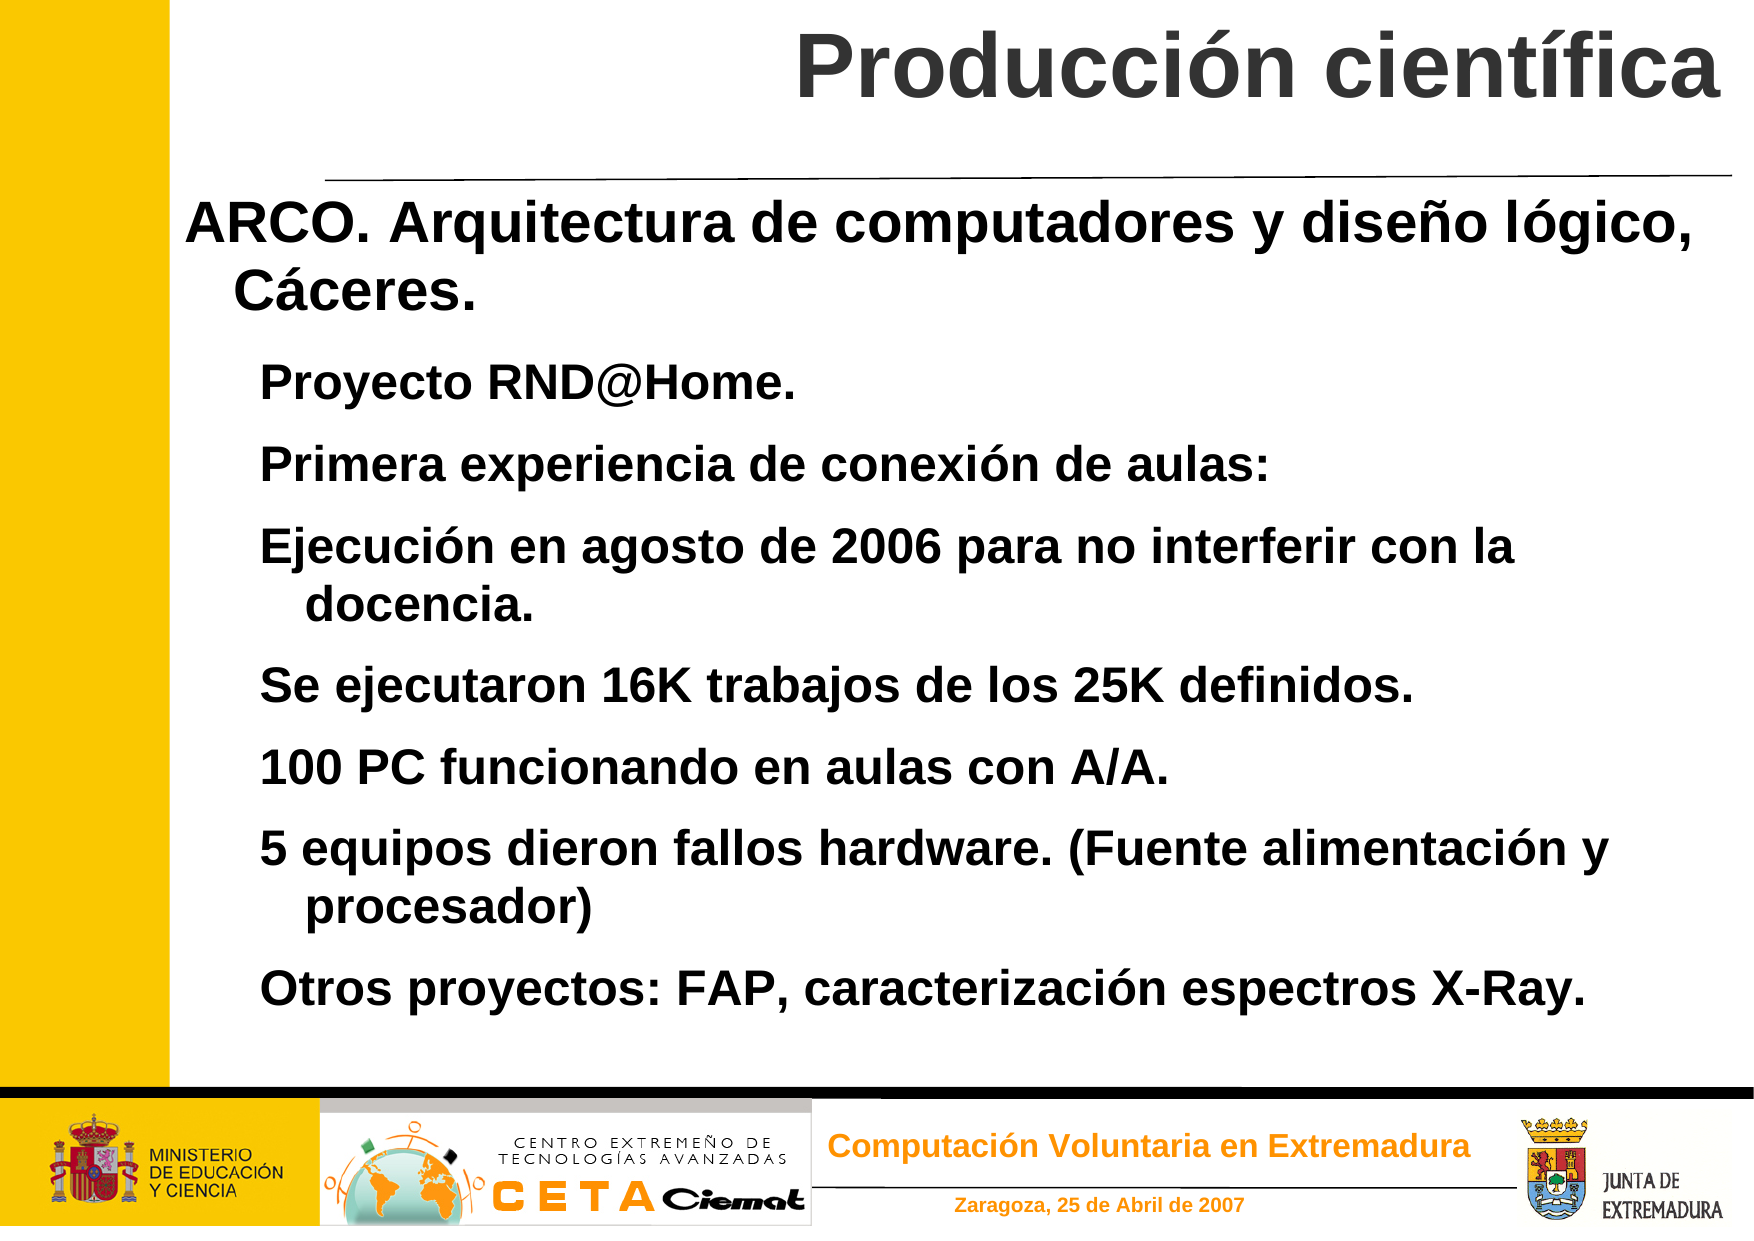

Producción científica
# ARCO. Arquitectura de computadores y diseño lógico, Cáceres.
Proyecto RND@Home.
Primera experiencia de conexión de aulas:
Ejecución en agosto de 2006 para no interferir con la docencia.
Se ejecutaron 16K trabajos de los 25K definidos.
100 PC funcionando en aulas con A/A.
5 equipos dieron fallos hardware. (Fuente alimentación y procesador)
Otros proyectos: FAP, caracterización espectros X-Ray.